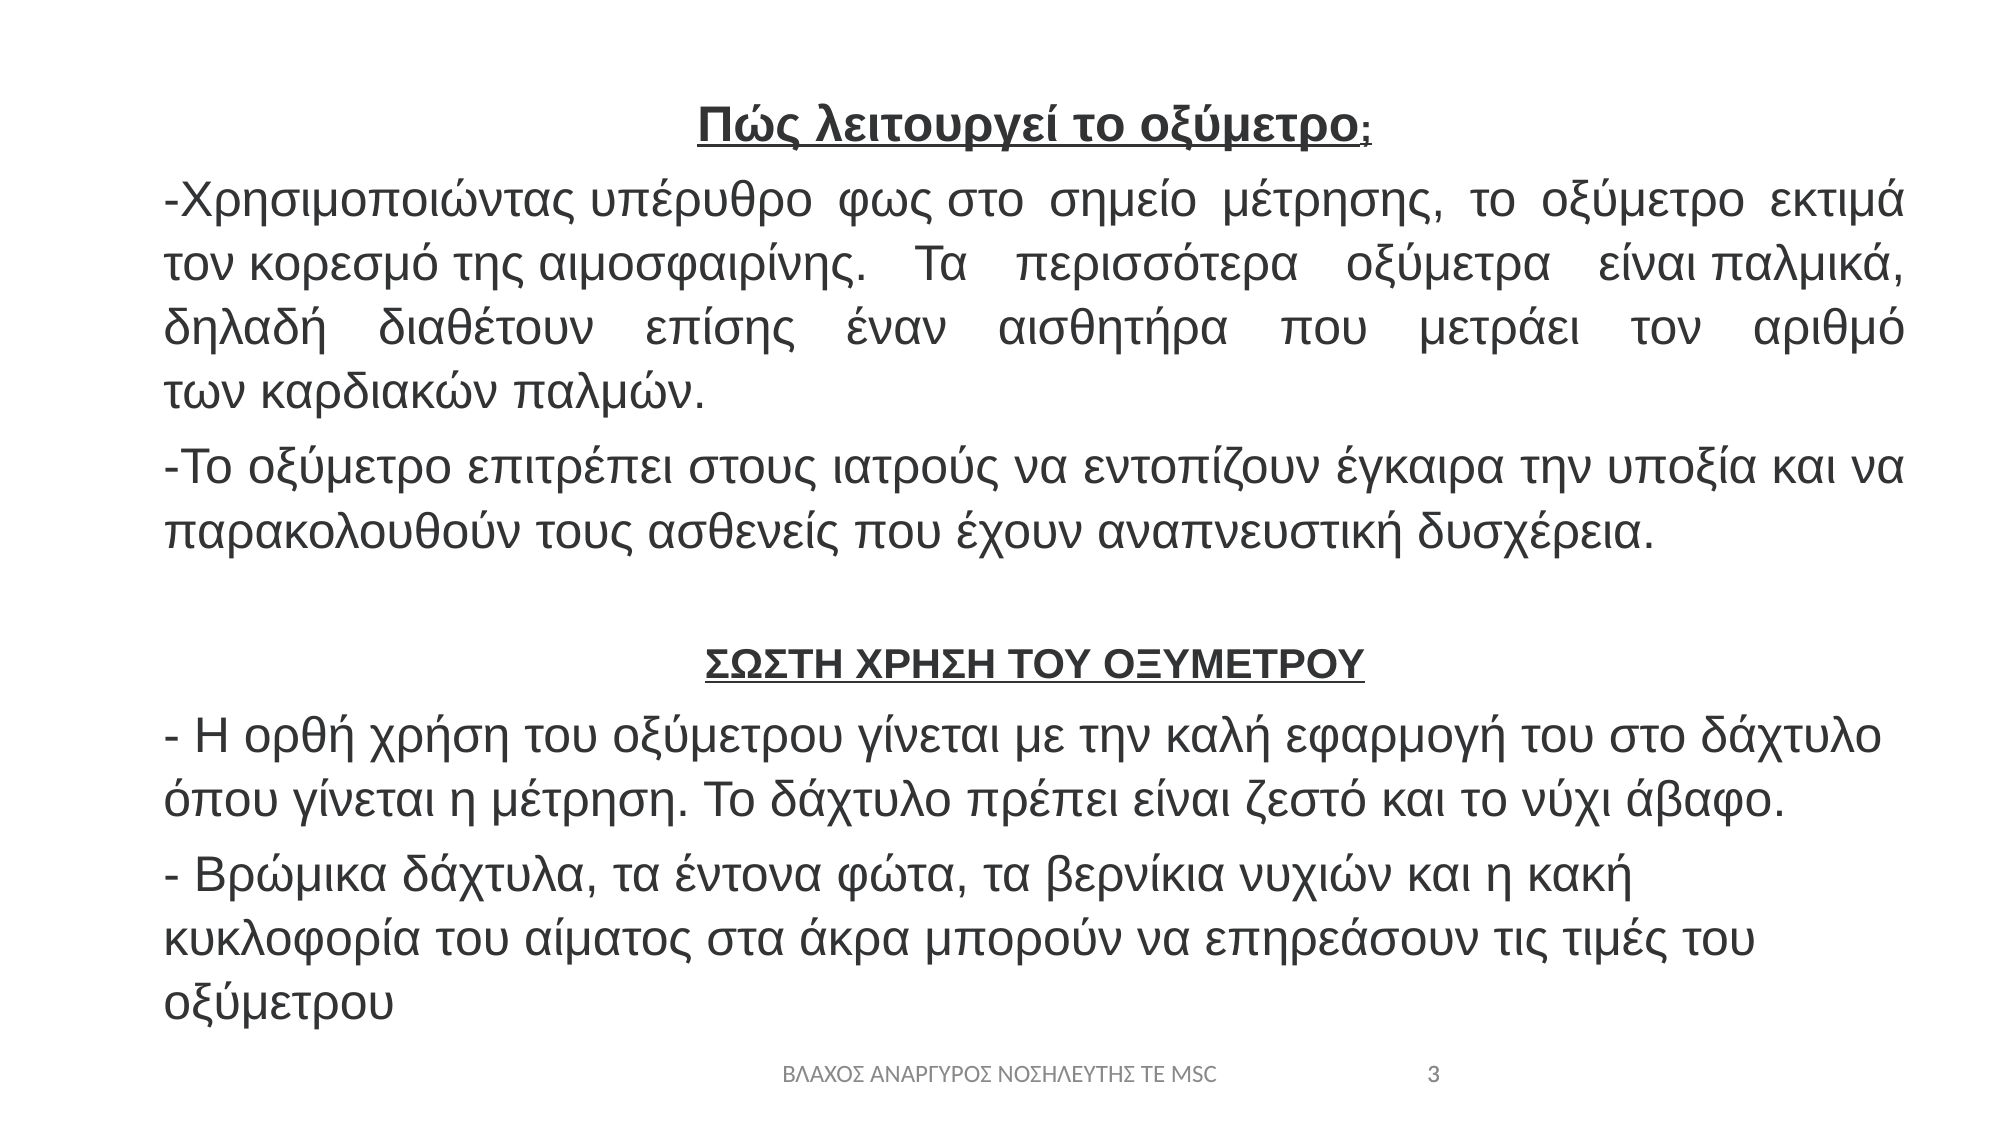

Πώς λειτουργεί το οξύμετρο;
-Χρησιμοποιώντας υπέρυθρο φως στο σημείο μέτρησης, το οξύμετρο εκτιμά τον κορεσμό της αιμοσφαιρίνης. Τα περισσότερα οξύμετρα είναι παλμικά, δηλαδή διαθέτουν επίσης έναν αισθητήρα που μετράει τον αριθμό των καρδιακών παλμών.
-Το οξύμετρο επιτρέπει στους ιατρούς να εντοπίζουν έγκαιρα την υποξία και να παρακολουθούν τους ασθενείς που έχουν αναπνευστική δυσχέρεια.
ΣΩΣΤΗ ΧΡΗΣΗ ΤΟΥ ΟΞΥΜΕΤΡΟΥ
- Η ορθή χρήση του οξύμετρου γίνεται με την καλή εφαρμογή του στο δάχτυλο όπου γίνεται η μέτρηση. Το δάχτυλο πρέπει είναι ζεστό και το νύχι άβαφο.
- Βρώμικα δάχτυλα, τα έντονα φώτα, τα βερνίκια νυχιών και η κακή κυκλοφορία του αίματος στα άκρα μπορούν να επηρεάσουν τις τιμές του οξύμετρου
ΒΛΑΧΟΣ ΑΝΑΡΓΥΡΟΣ ΝΟΣΗΛΕΥΤΗΣ ΤΕ MSC